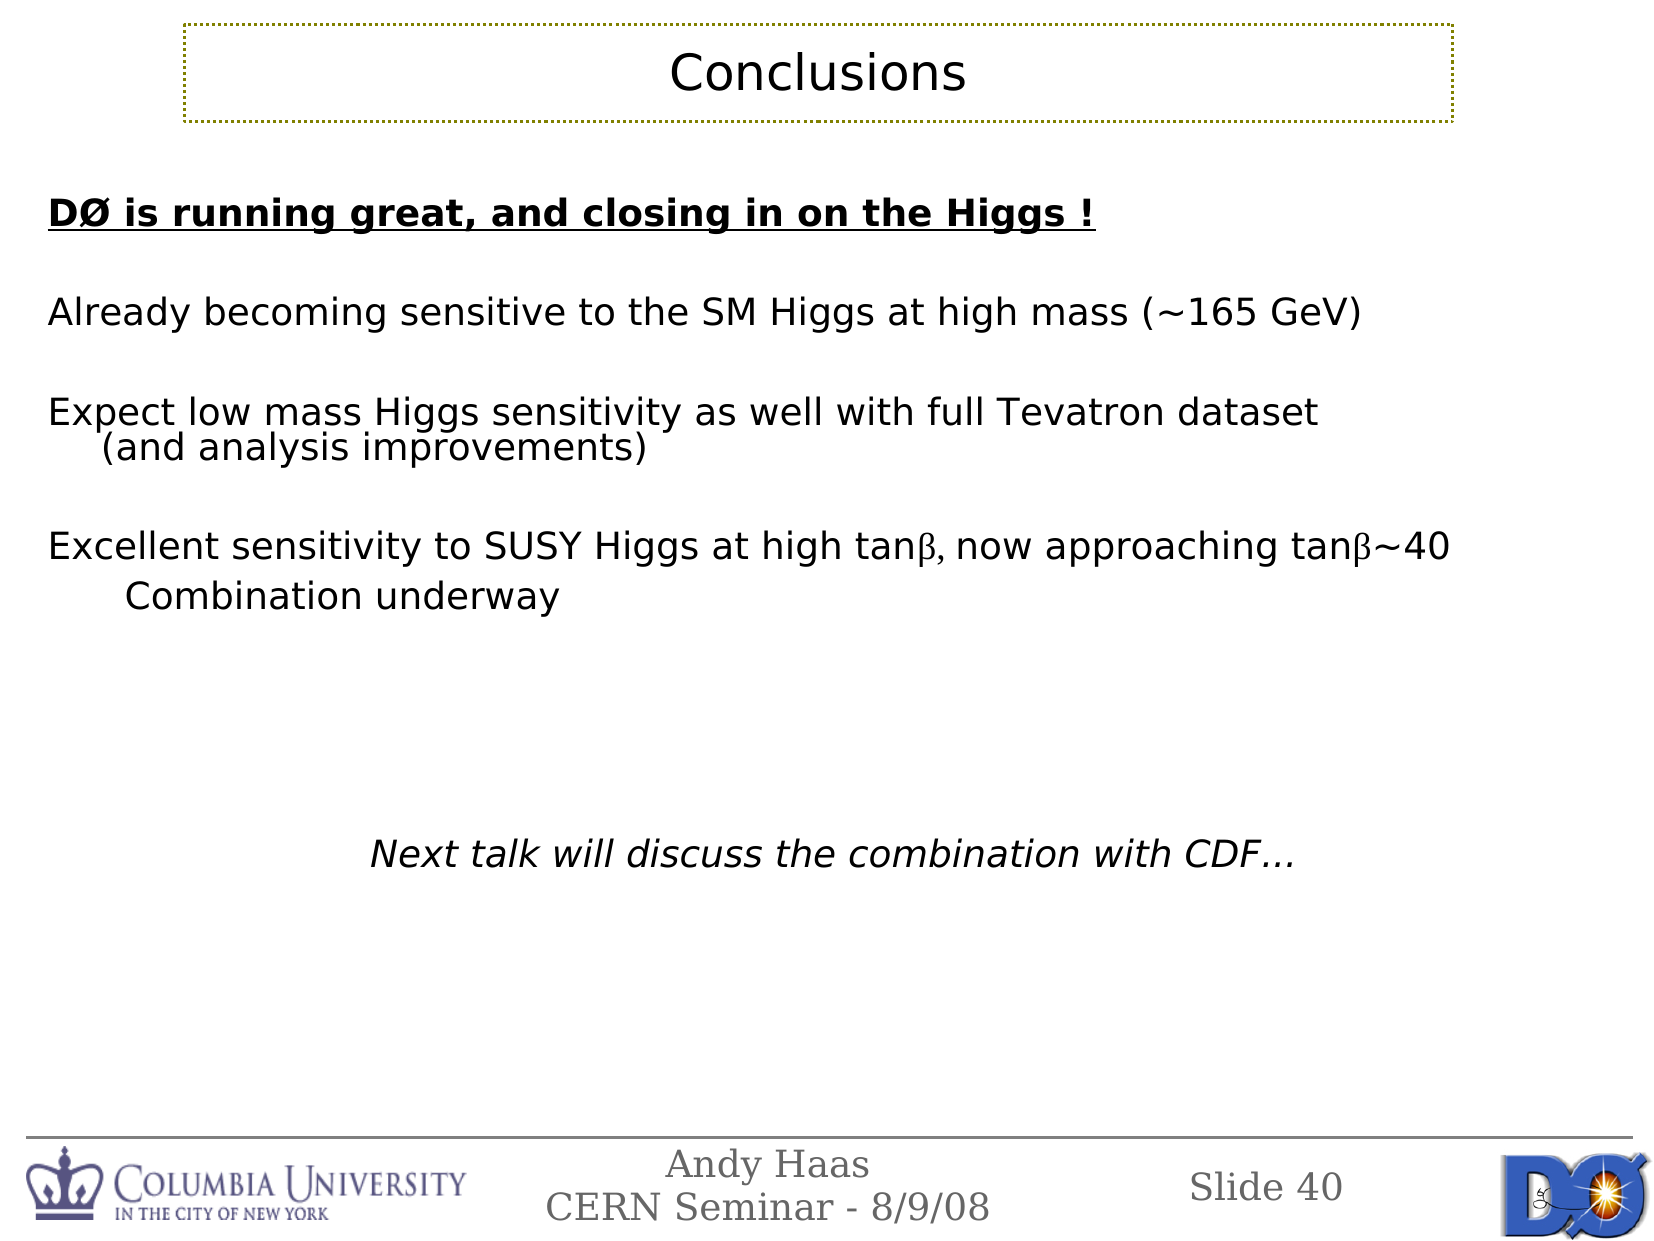

# Conclusions
DØ is running great, and closing in on the Higgs !
Already becoming sensitive to the SM Higgs at high mass (~165 GeV)
Expect low mass Higgs sensitivity as well with full Tevatron dataset
(and analysis improvements)
Excellent sensitivity to SUSY Higgs at high tanβ, now approaching tanβ~40
Combination underway
Next talk will discuss the combination with CDF...